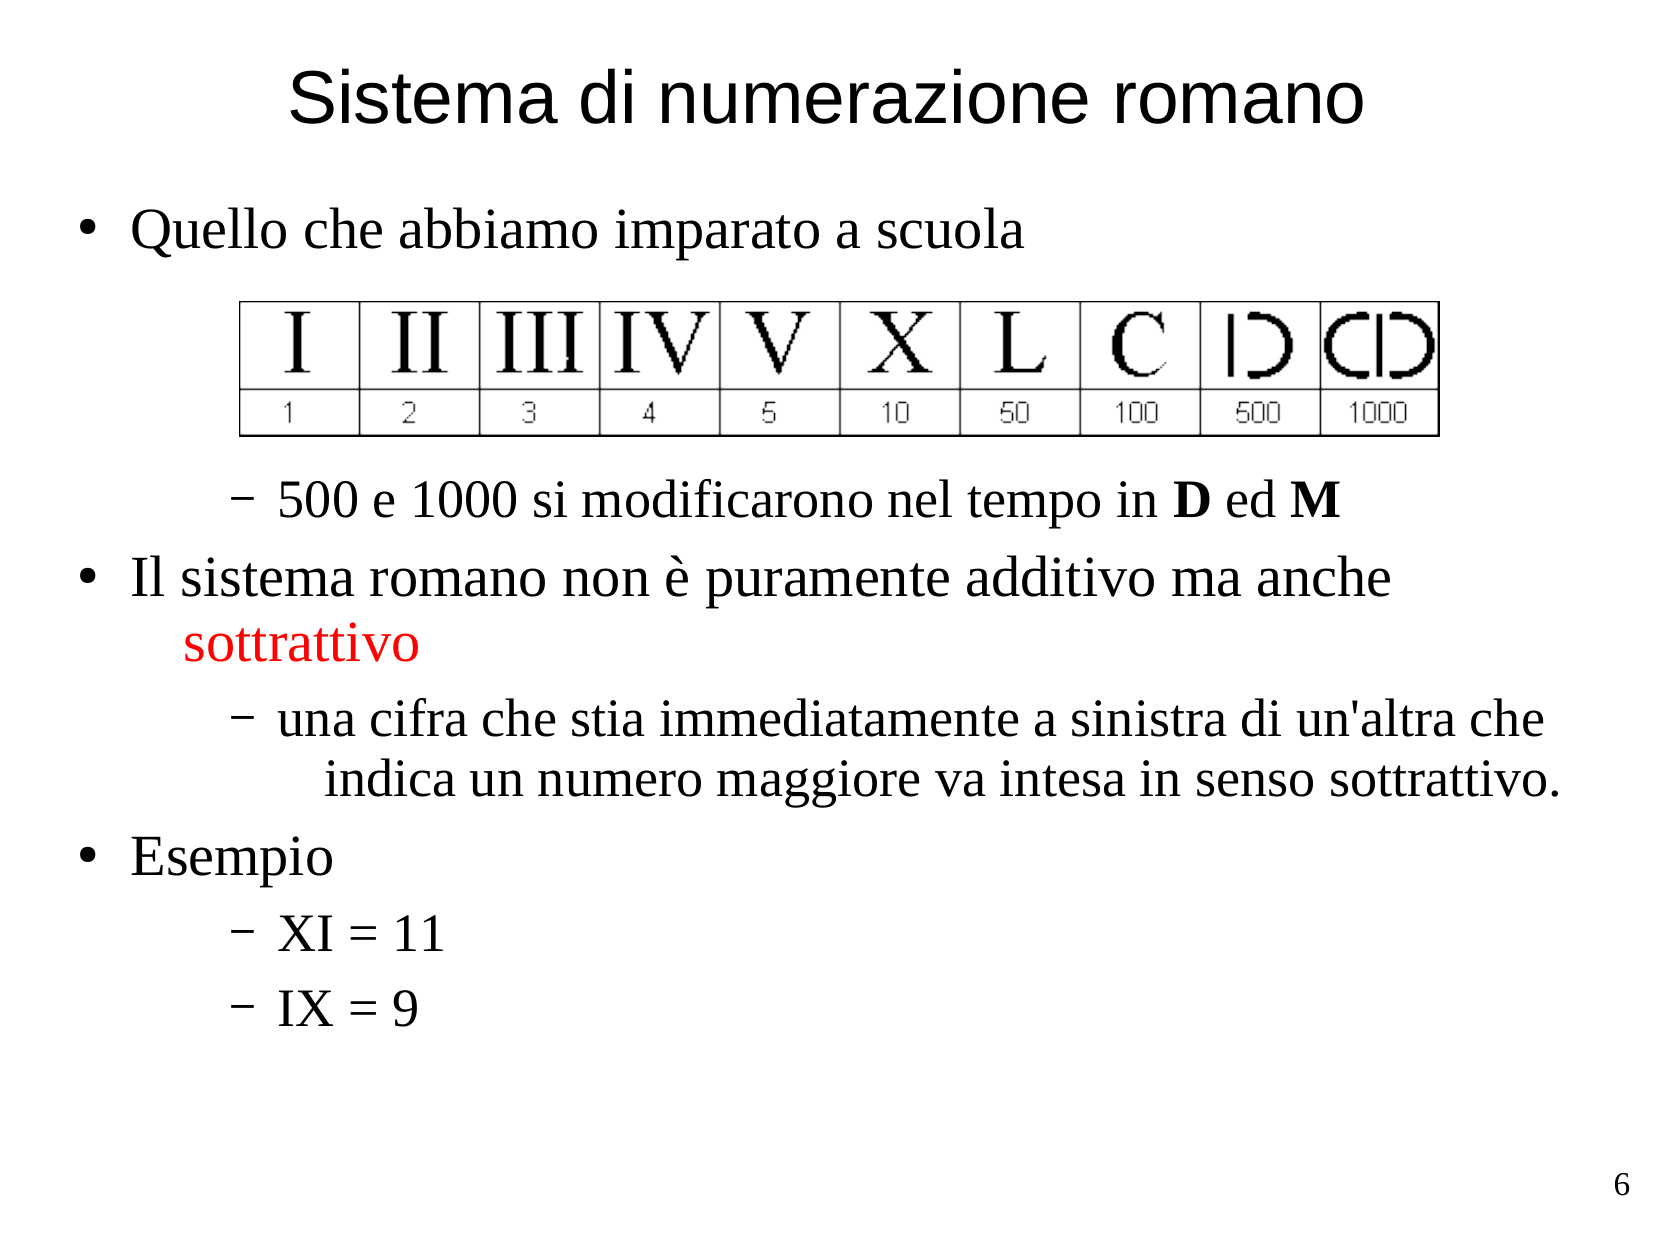

# Sistema di numerazione romano
Quello che abbiamo imparato a scuola
500 e 1000 si modificarono nel tempo in D ed M
Il sistema romano non è puramente additivo ma anche sottrattivo
una cifra che stia immediatamente a sinistra di un'altra che indica un numero maggiore va intesa in senso sottrattivo.
Esempio
XI = 11
IX = 9